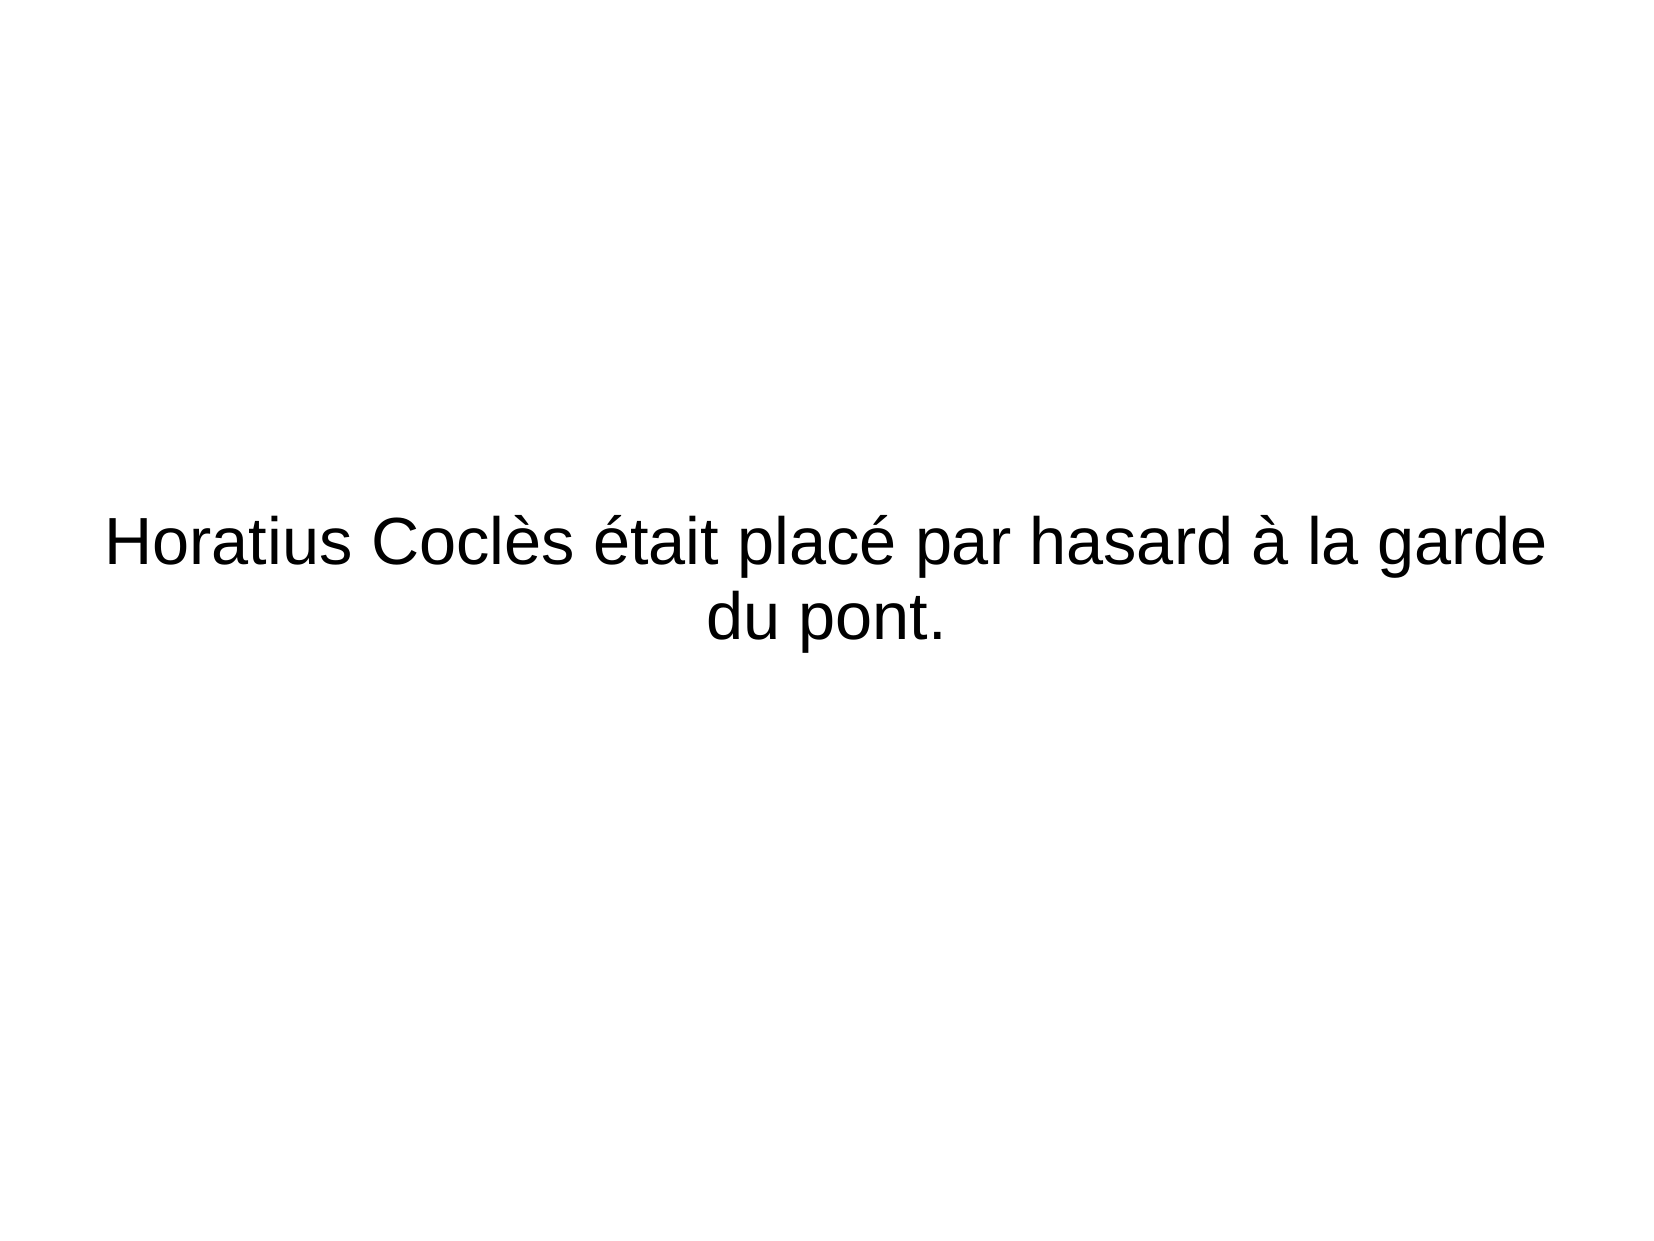

# Horatius Coclès était placé par hasard à la garde du pont.